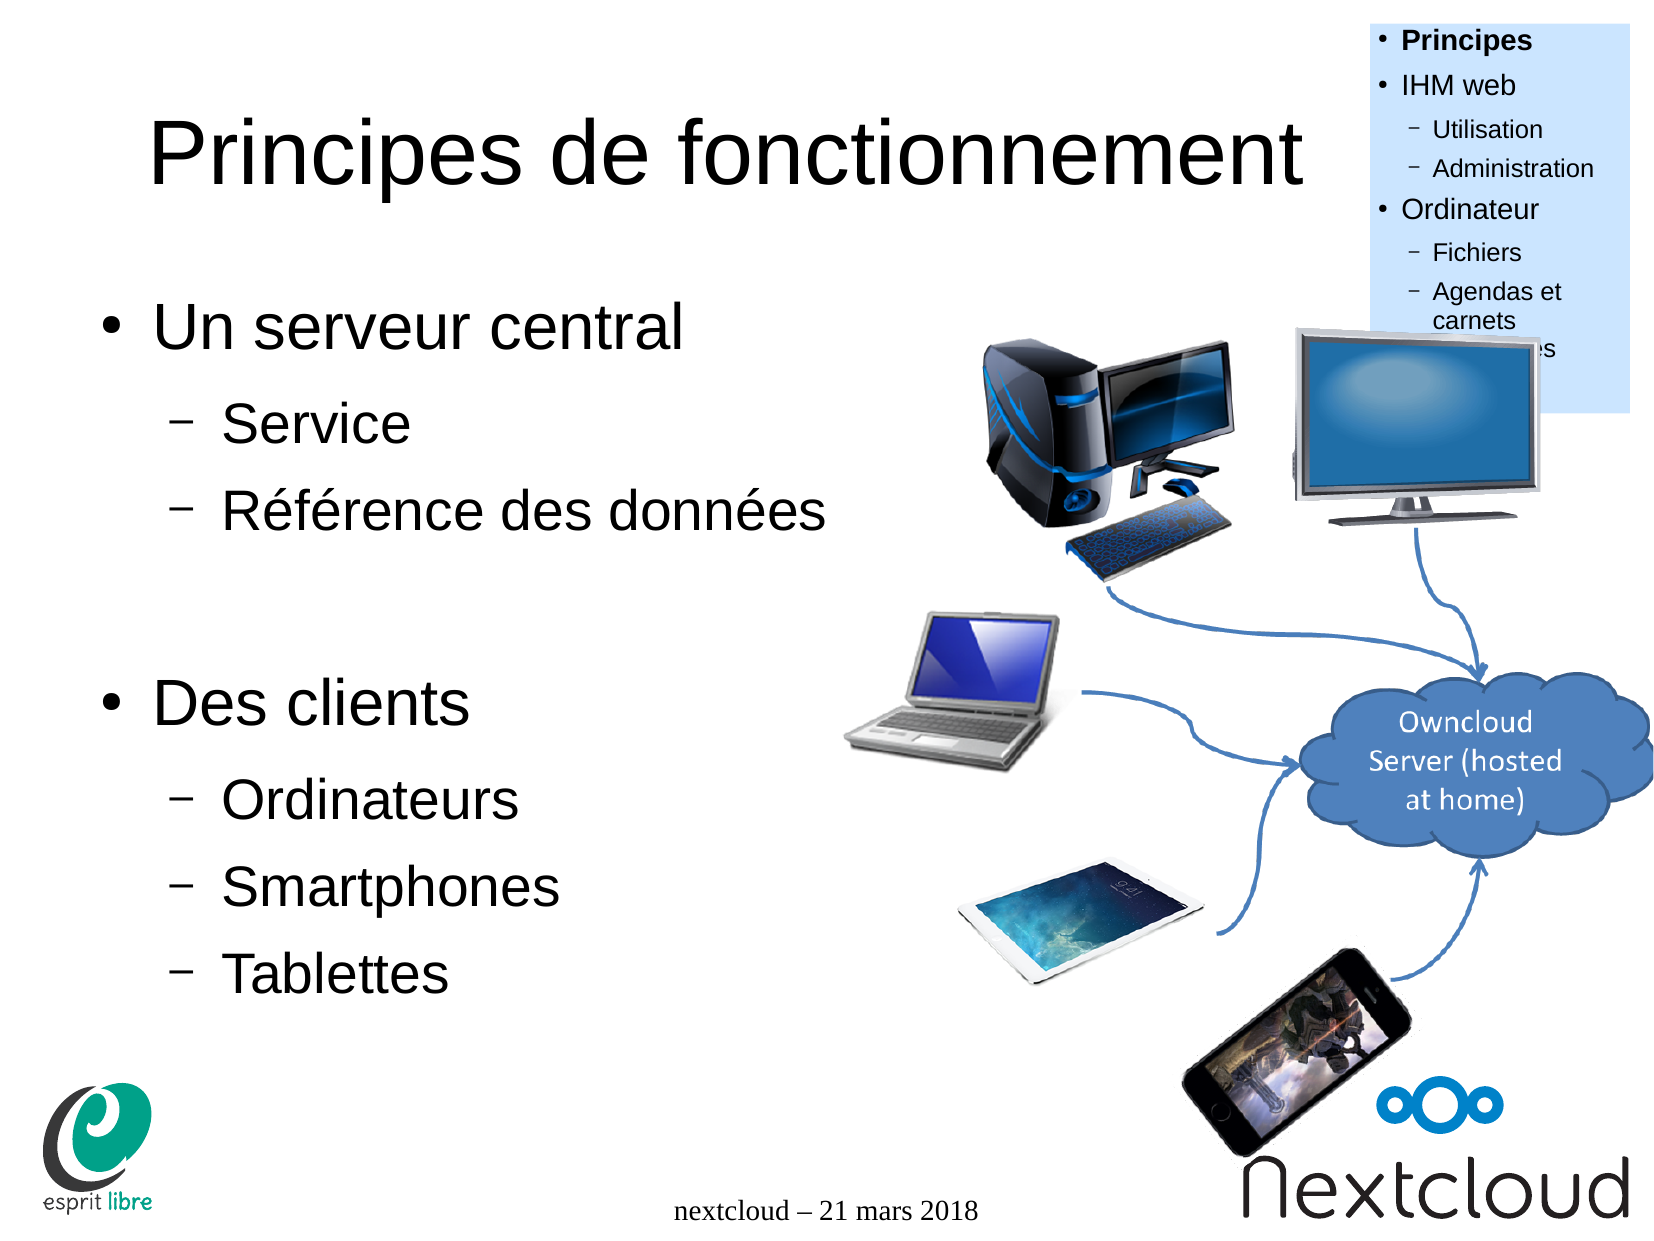

# Principes
IHM web
Utilisation
Administration
Ordinateur
Fichiers
Agendas et carnets d’adresses
Mobile
Principes de fonctionnement
Un serveur central
Service
Référence des données
Des clients
Ordinateurs
Smartphones
Tablettes